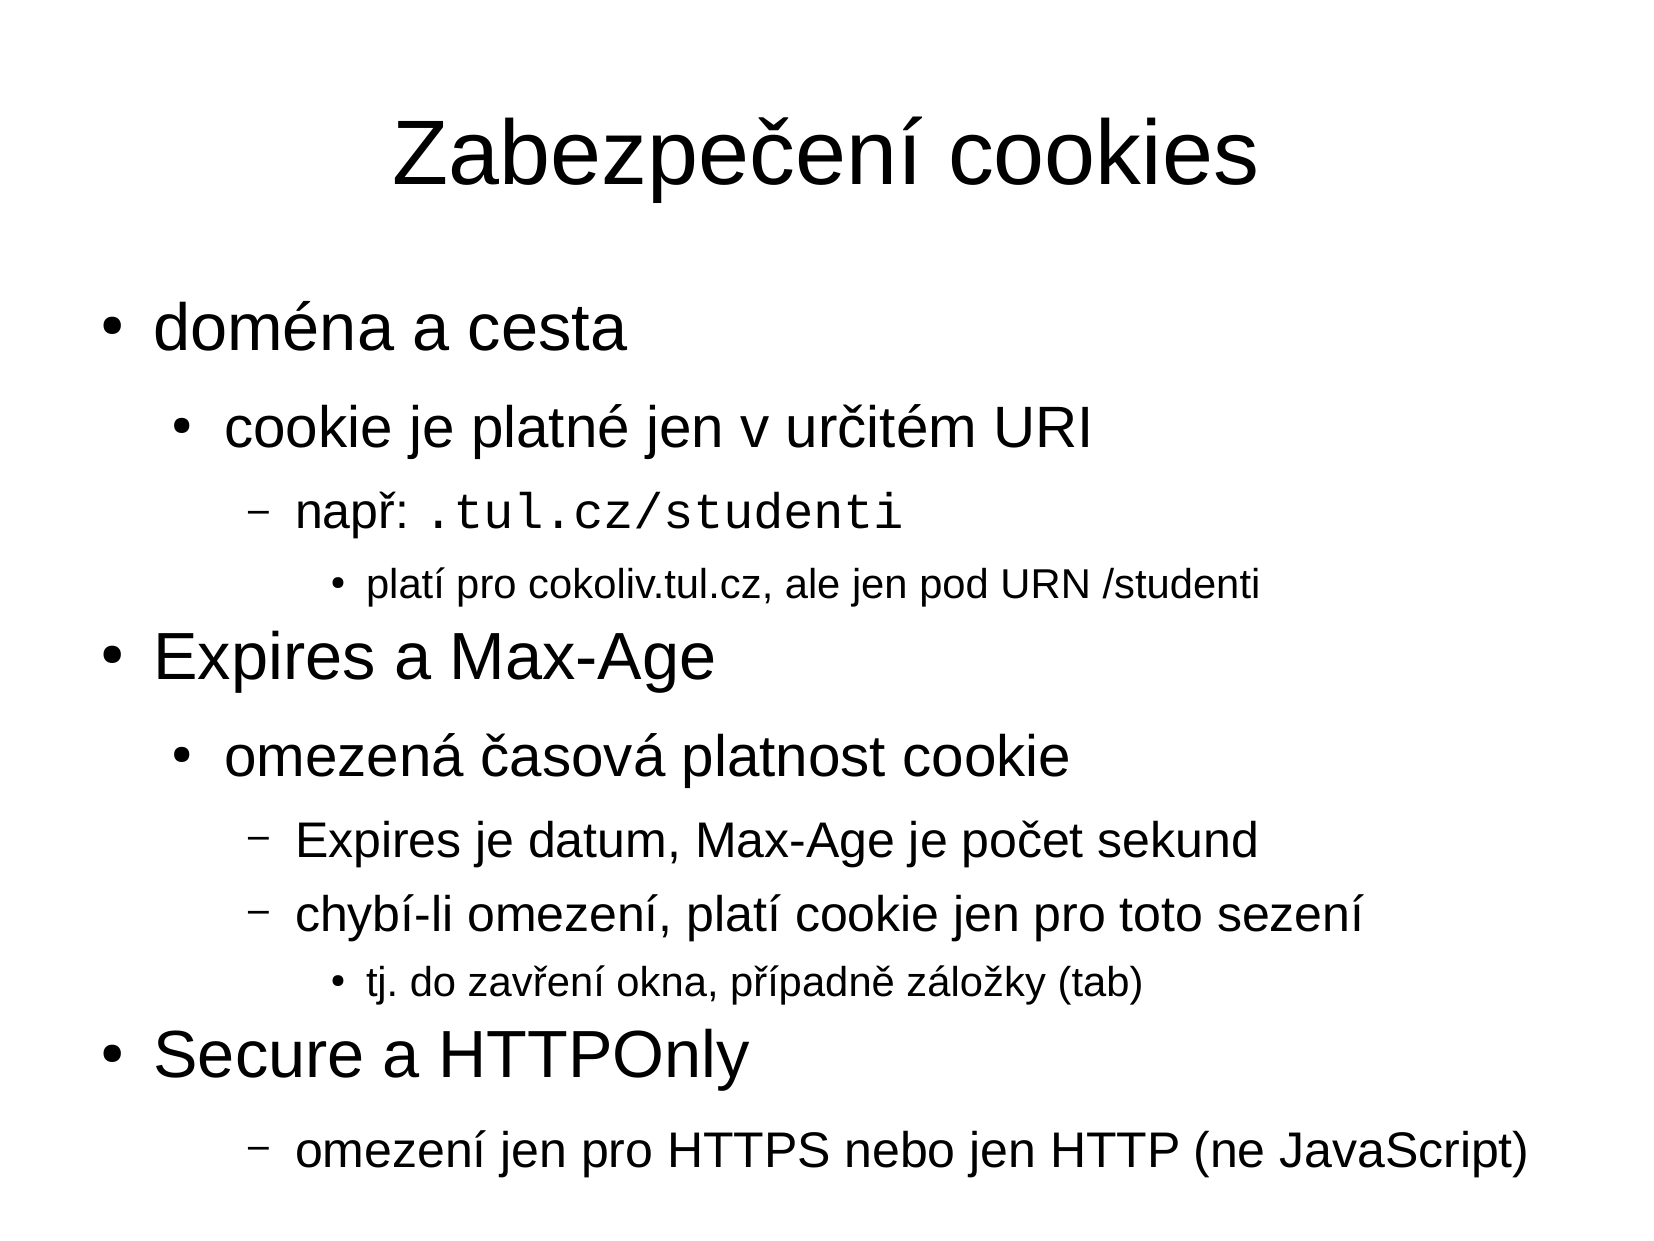

# Zabezpečení cookies
doména a cesta
cookie je platné jen v určitém URI
např: .tul.cz/studenti
platí pro cokoliv.tul.cz, ale jen pod URN /studenti
Expires a Max-Age
omezená časová platnost cookie
Expires je datum, Max-Age je počet sekund
chybí-li omezení, platí cookie jen pro toto sezení
tj. do zavření okna, případně záložky (tab)
Secure a HTTPOnly
omezení jen pro HTTPS nebo jen HTTP (ne JavaScript)